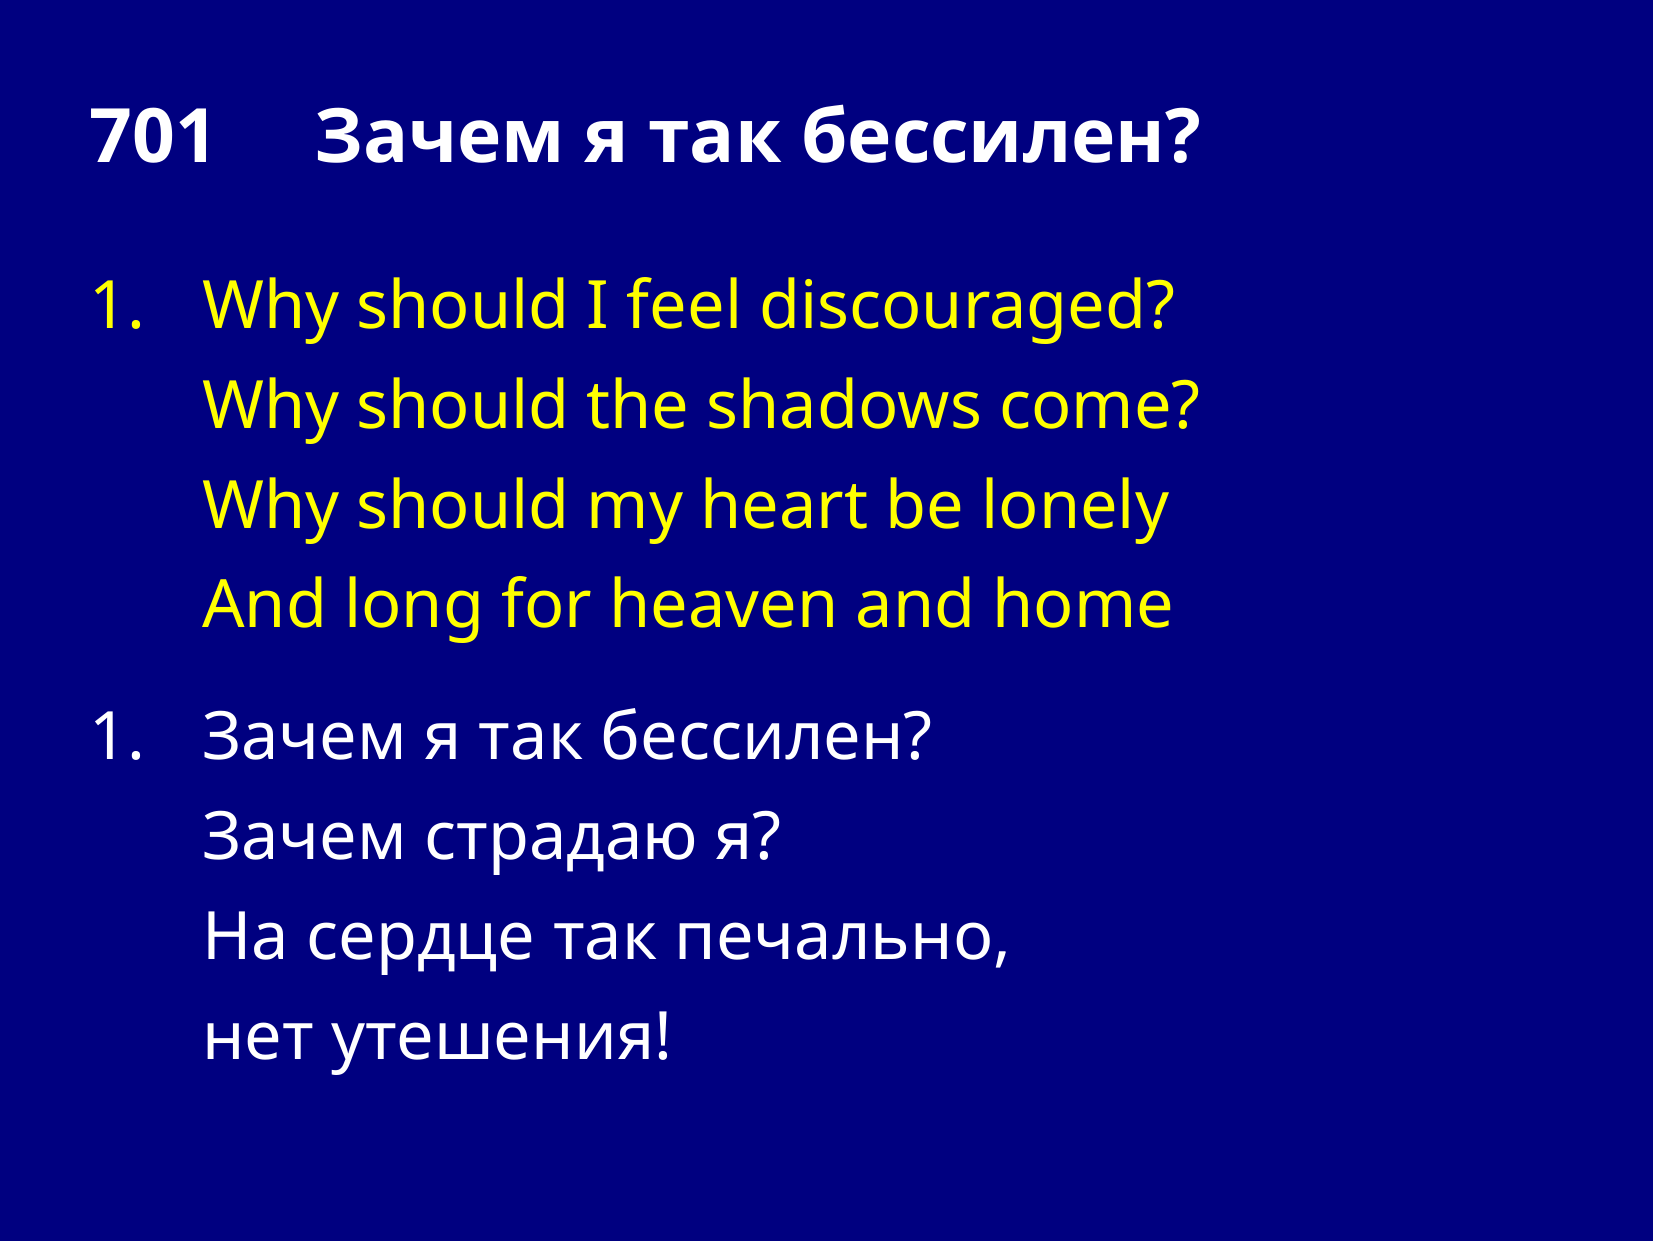

701	Зачем я так бессилен?
1.	Why should I feel discouraged?
	Why should the shadows come?
	Why should my heart be lonely
	And long for heaven and home
1.	Зачем я так бессилен?
	Зачем страдаю я?
	На сердце так печально,
	нет утешения!